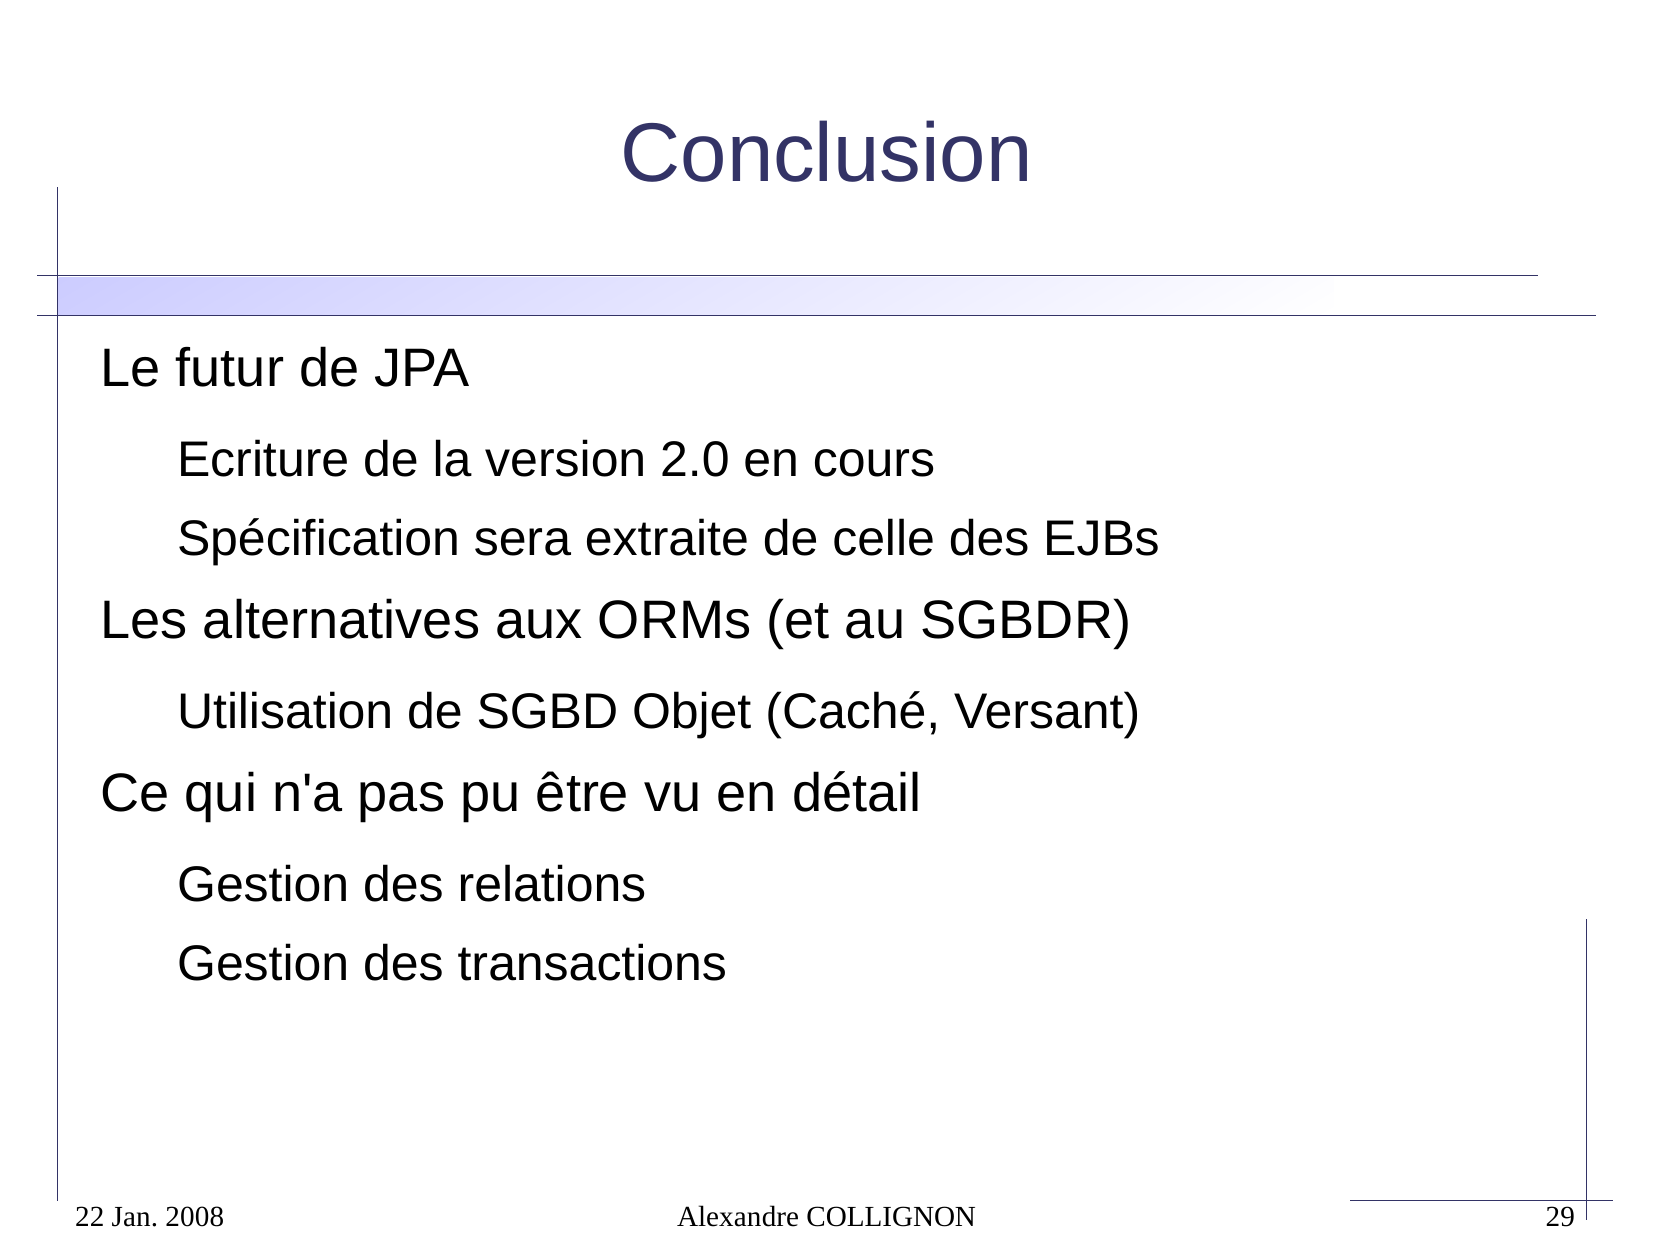

# Conclusion
Le futur de JPA
Ecriture de la version 2.0 en cours
Spécification sera extraite de celle des EJBs
Les alternatives aux ORMs (et au SGBDR)
Utilisation de SGBD Objet (Caché, Versant)
Ce qui n'a pas pu être vu en détail
Gestion des relations
Gestion des transactions
22 Jan. 2008
Alexandre COLLIGNON
29